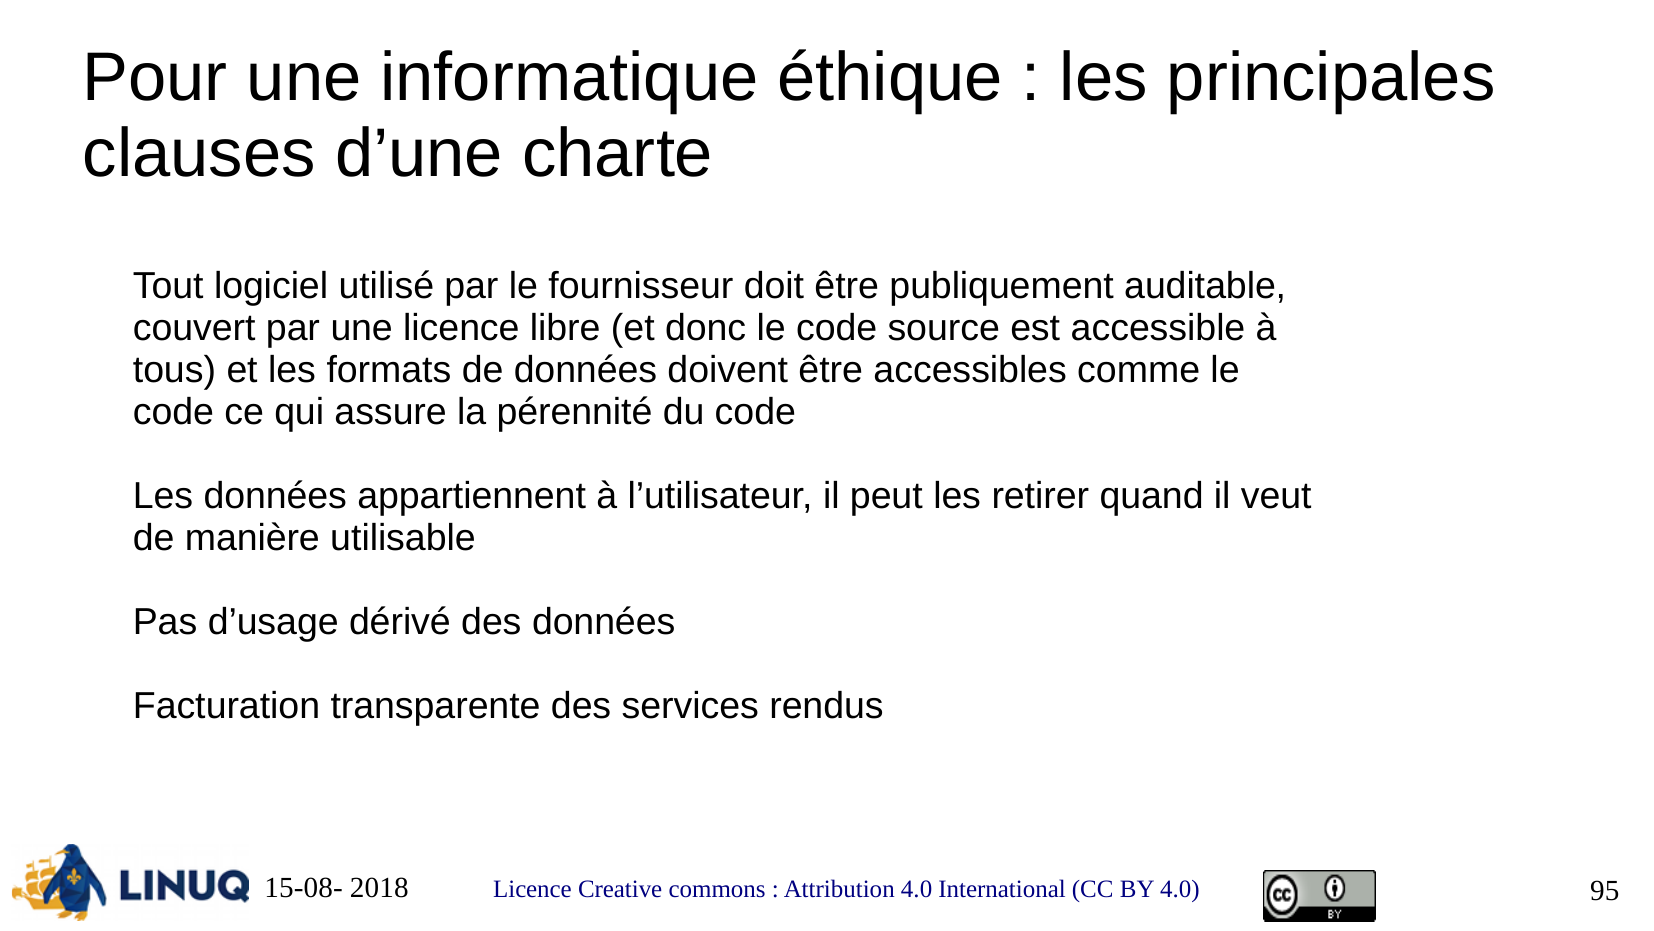

# Pour une informatique éthique : les principales clauses d’une charte
Tout logiciel utilisé par le fournisseur doit être publiquement auditable, couvert par une licence libre (et donc le code source est accessible à tous) et les formats de données doivent être accessibles comme le code ce qui assure la pérennité du code
Les données appartiennent à l’utilisateur, il peut les retirer quand il veut de manière utilisable
Pas d’usage dérivé des données
Facturation transparente des services rendus
15-08- 2018
95